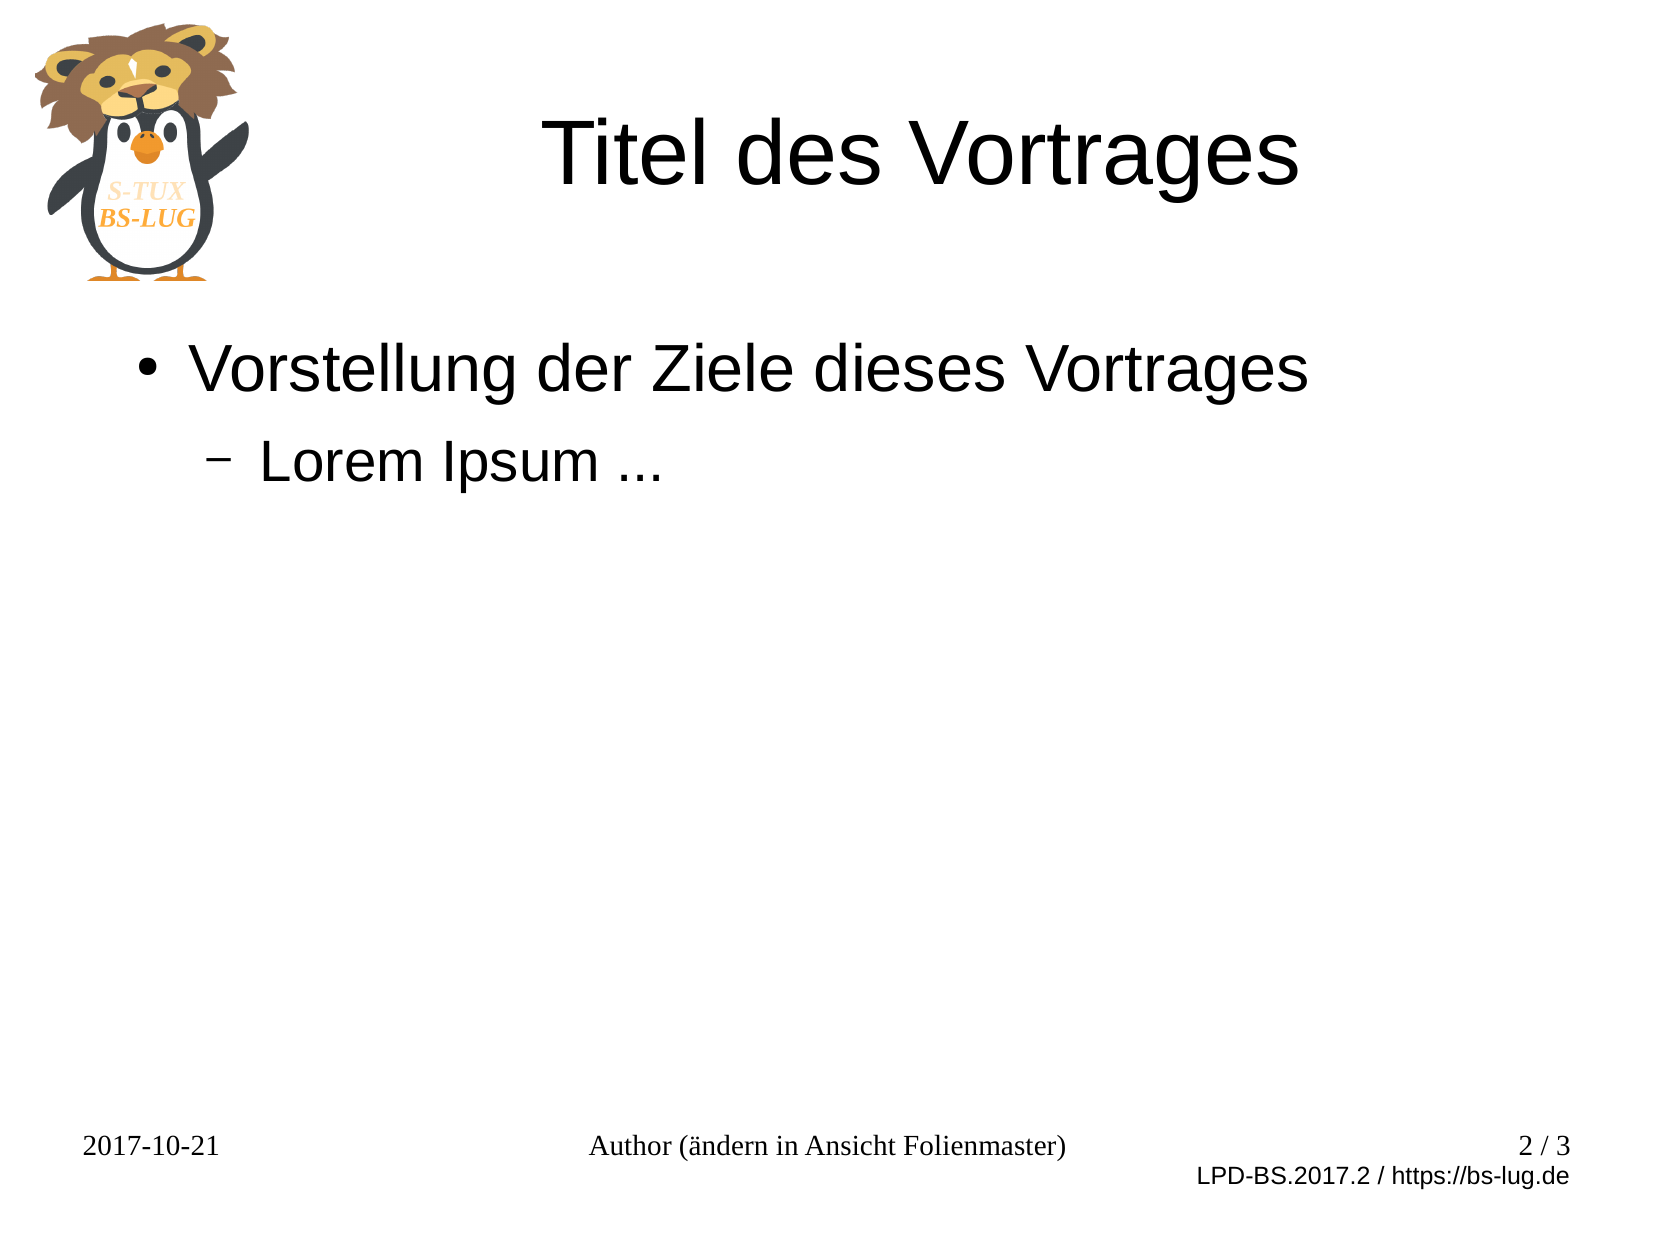

# Titel des Vortrages
Vorstellung der Ziele dieses Vortrages
Lorem Ipsum ...
2